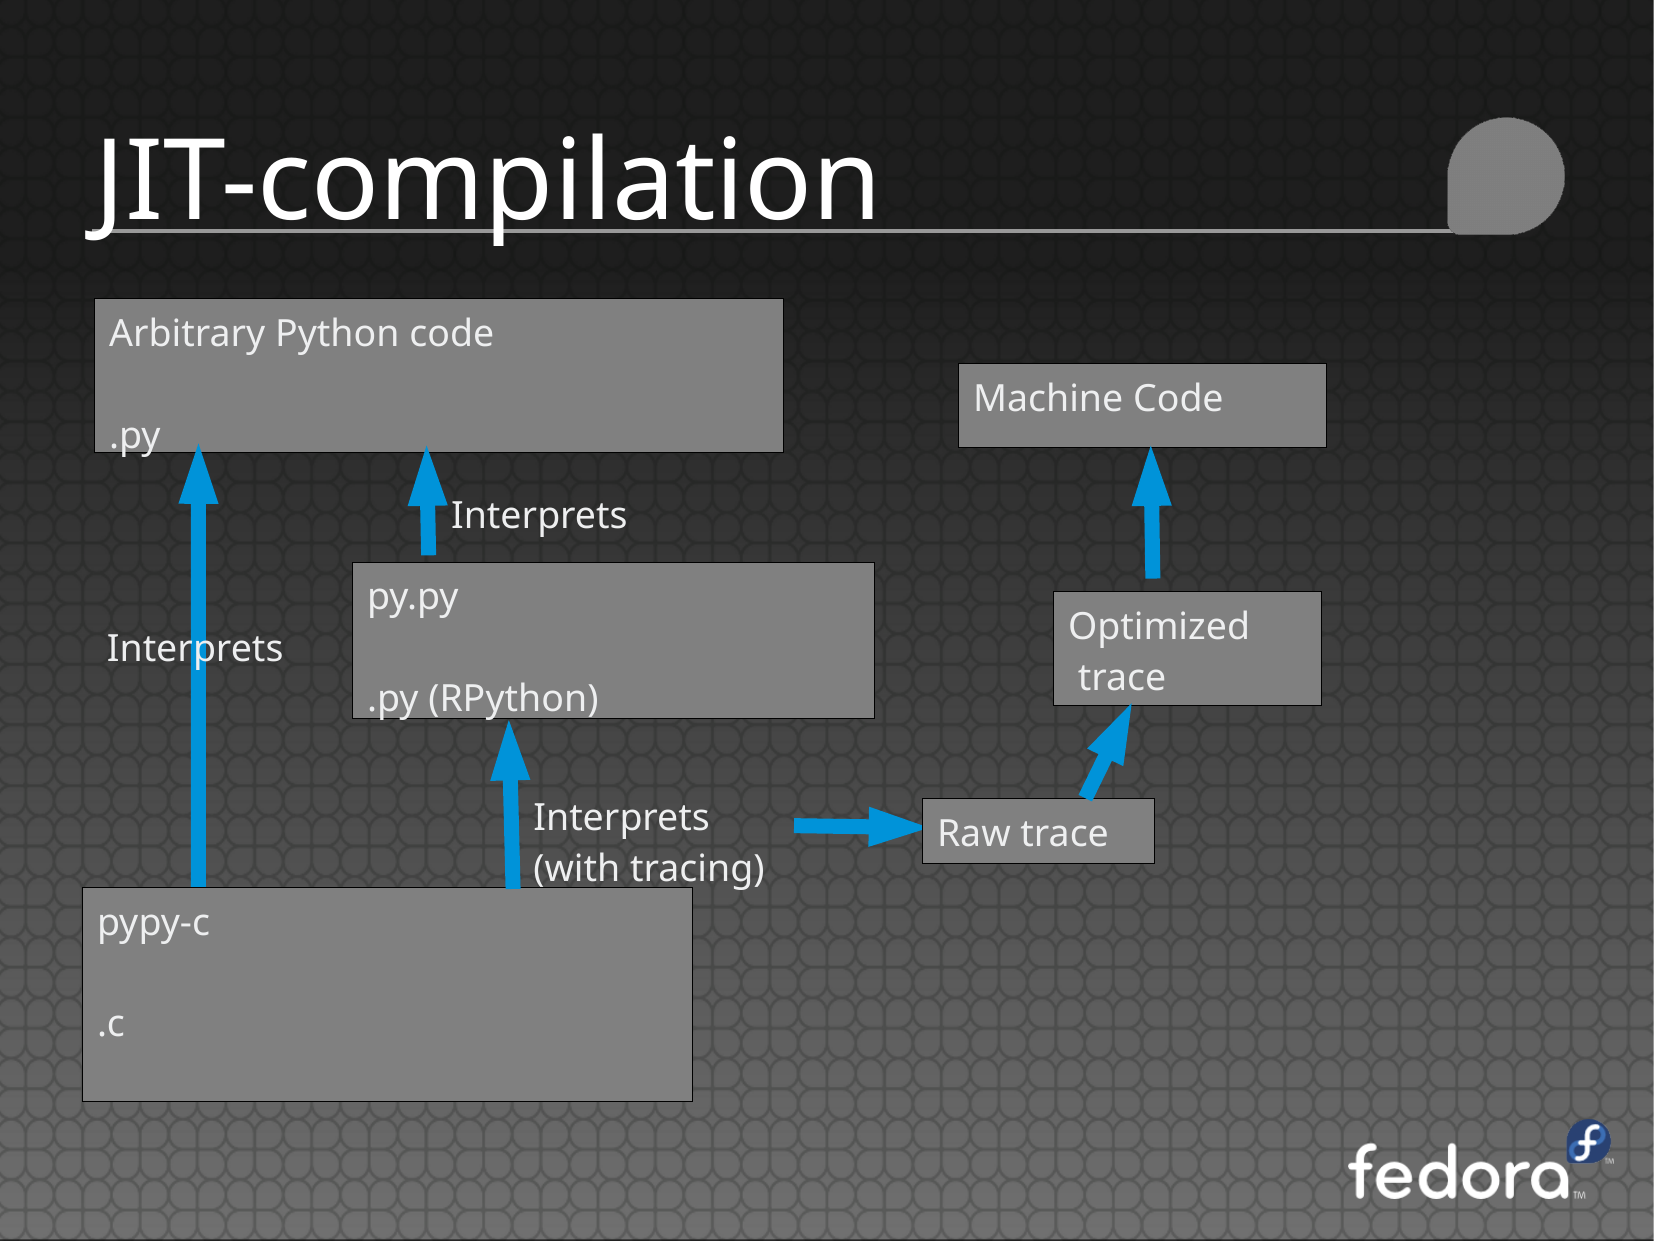

JIT-compilation
#
Arbitrary Python code
.py
Machine Code
Interprets
py.py
.py (RPython)
Optimized
 trace
Interprets
Interprets
(with tracing)
Raw trace
pypy-c
.c